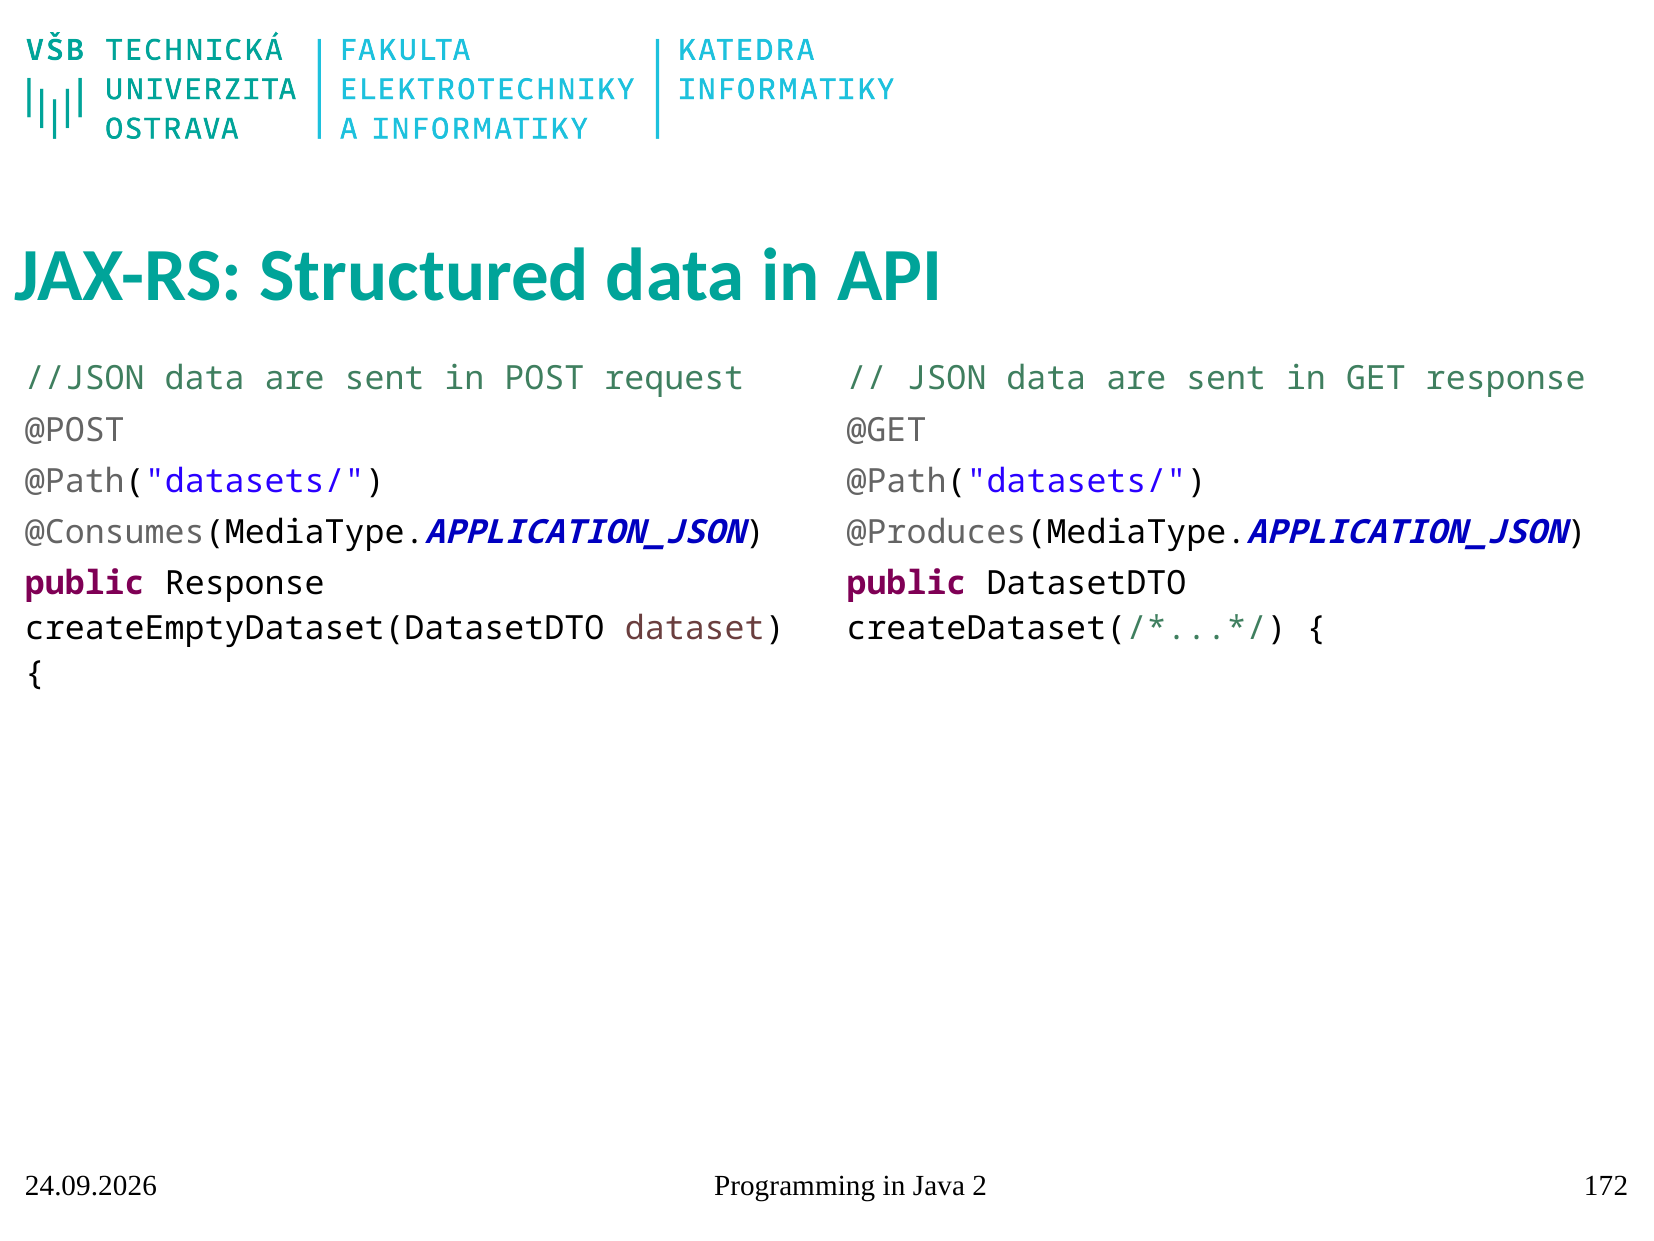

# JAX-RS: Structured data in API
//JSON data are sent in POST request
@POST
@Path("datasets/")
@Consumes(MediaType.APPLICATION_JSON)
public Response createEmptyDataset(DatasetDTO dataset) {
// JSON data are sent in GET response
@GET
@Path("datasets/")
@Produces(MediaType.APPLICATION_JSON)
public DatasetDTO createDataset(/*...*/) {
Programming in Java 2
172